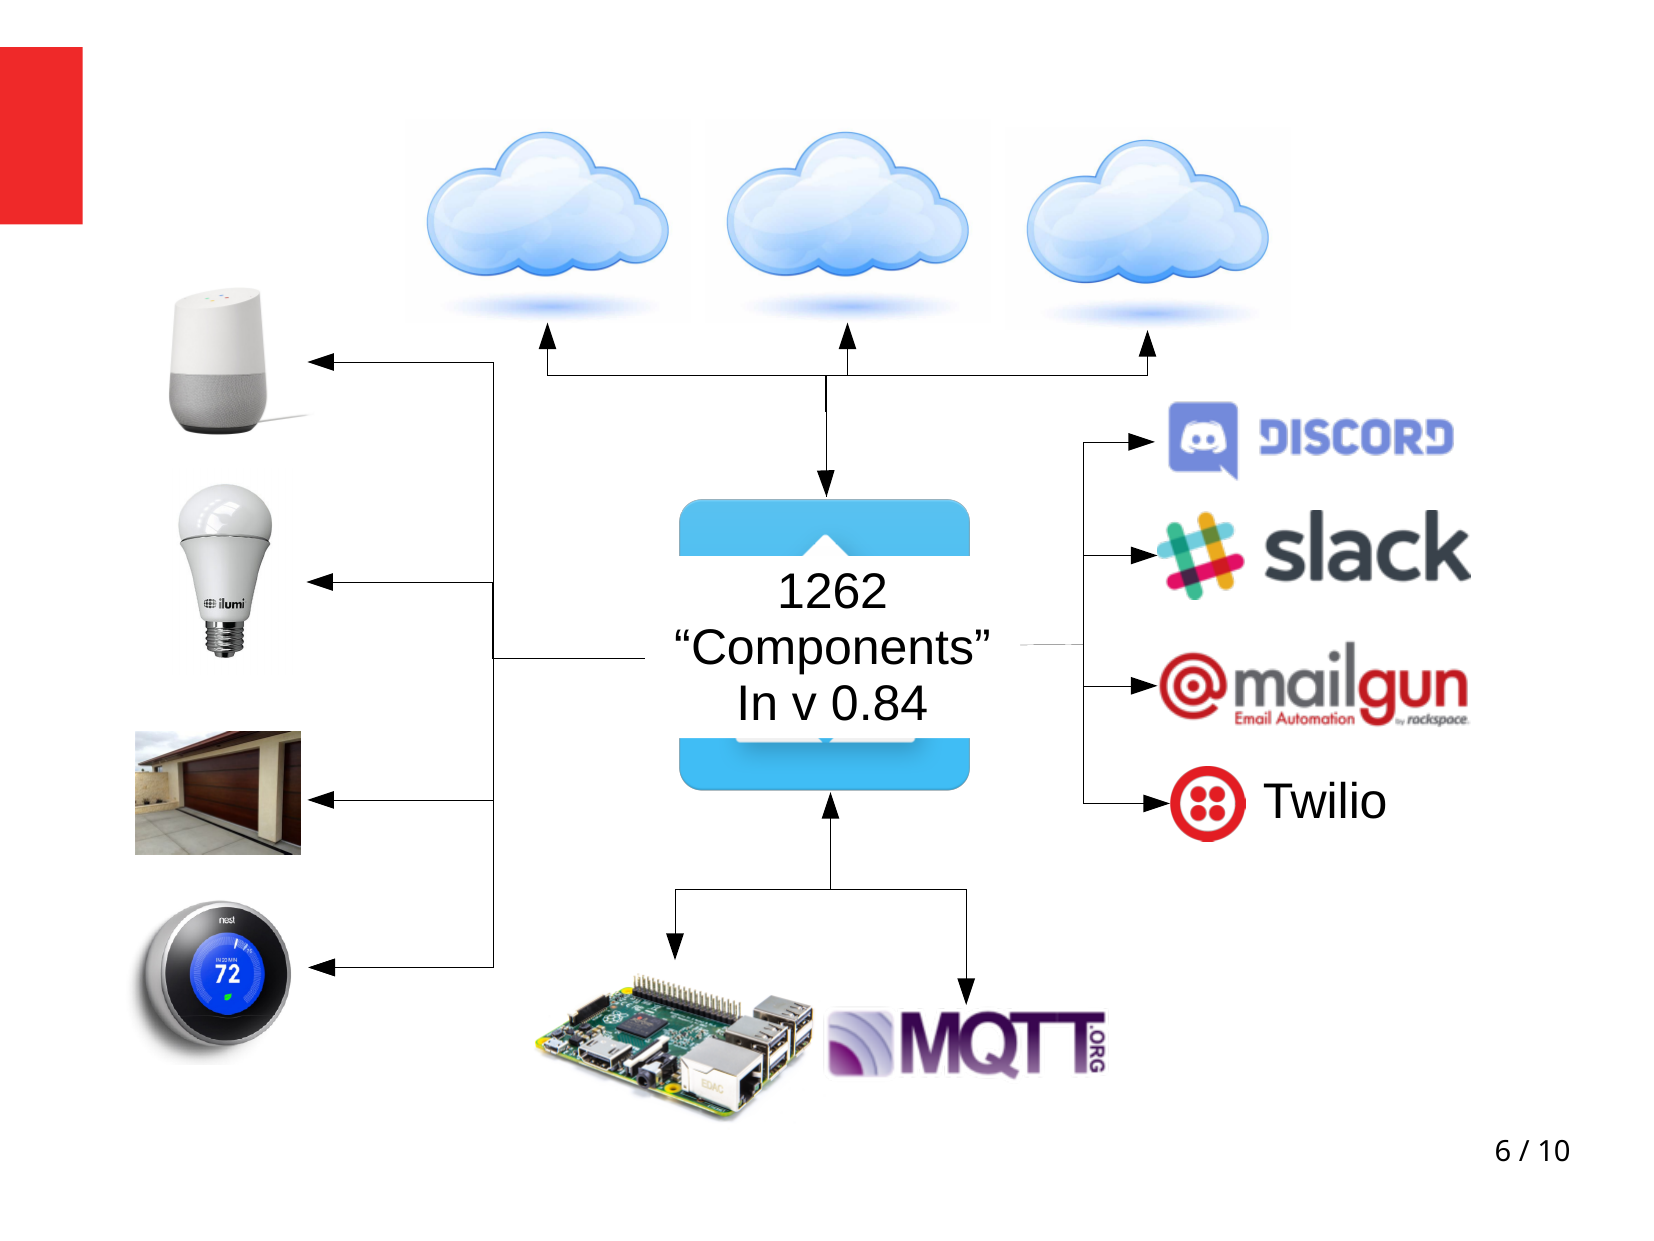

Twilio
1262 “Components”
In v 0.84
6